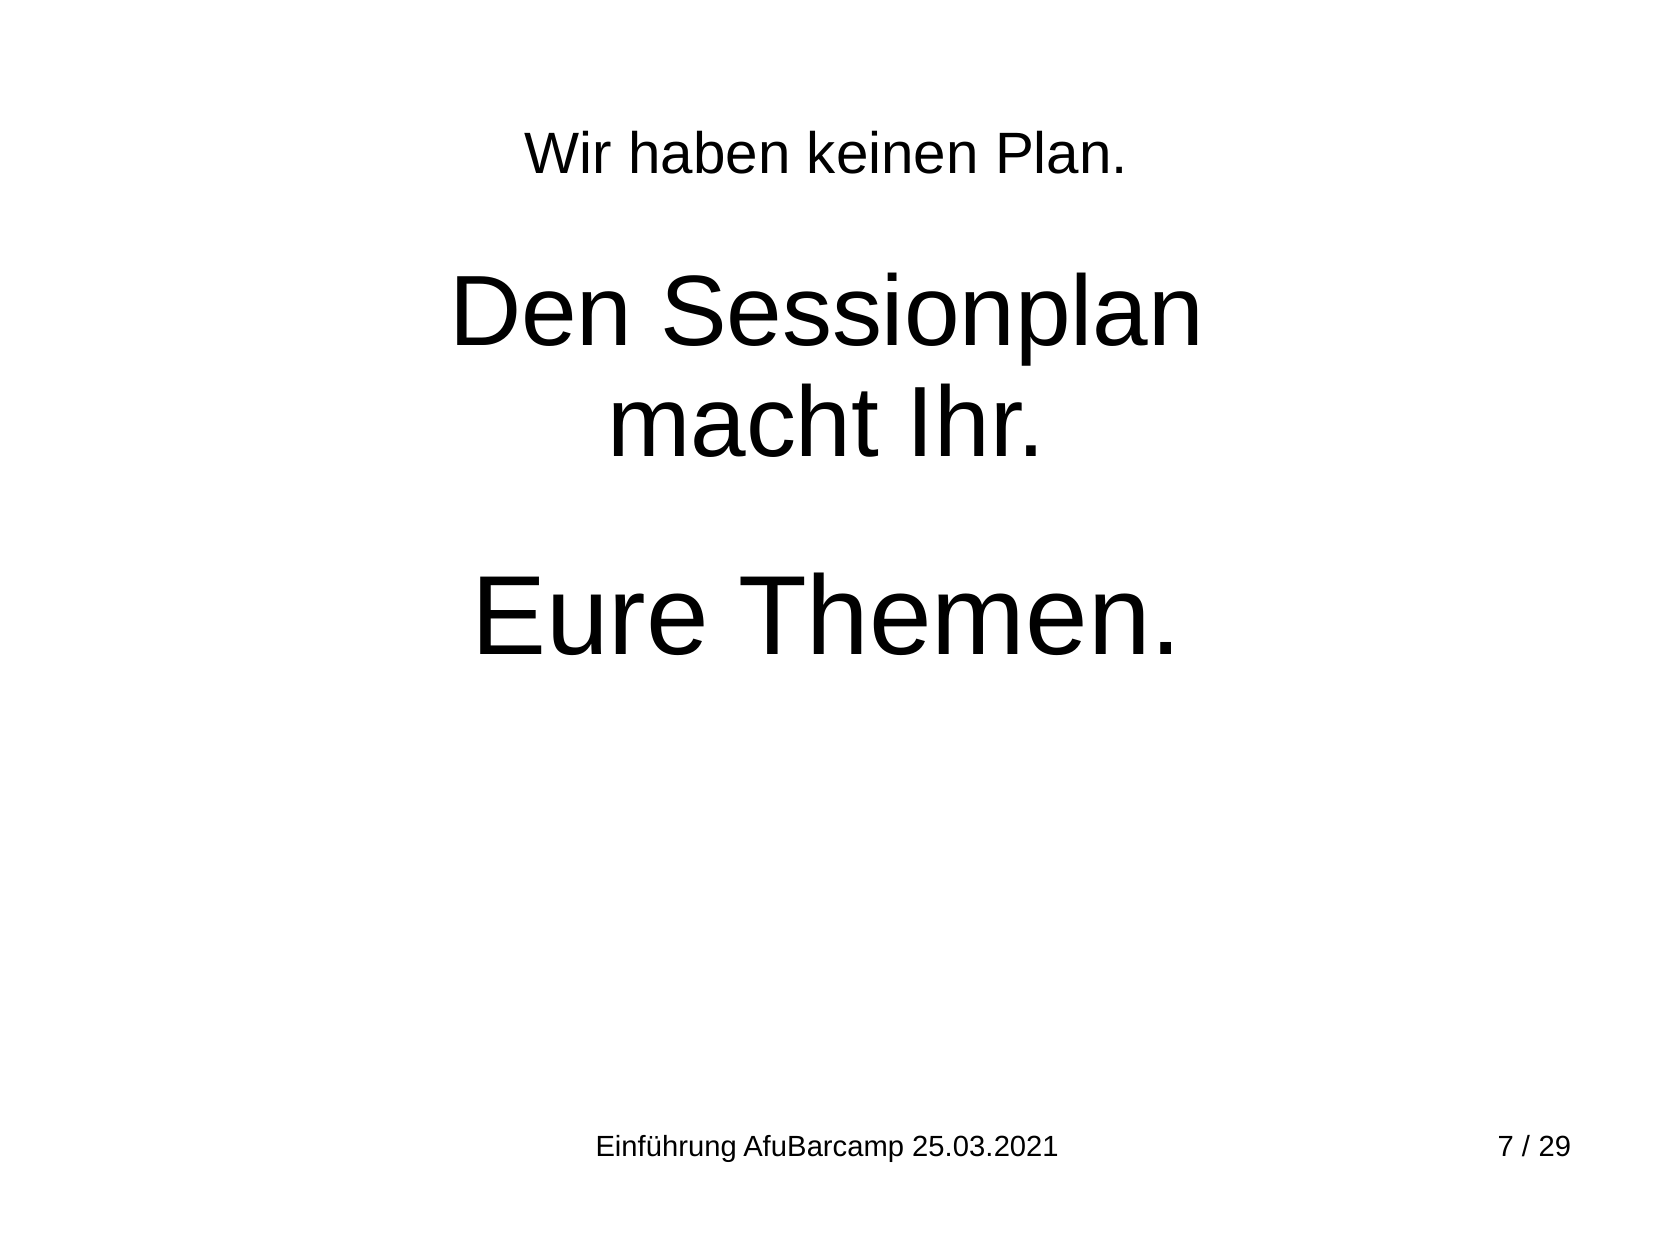

# Wir haben keinen Plan.
Den Sessionplan
macht Ihr.
Eure Themen.